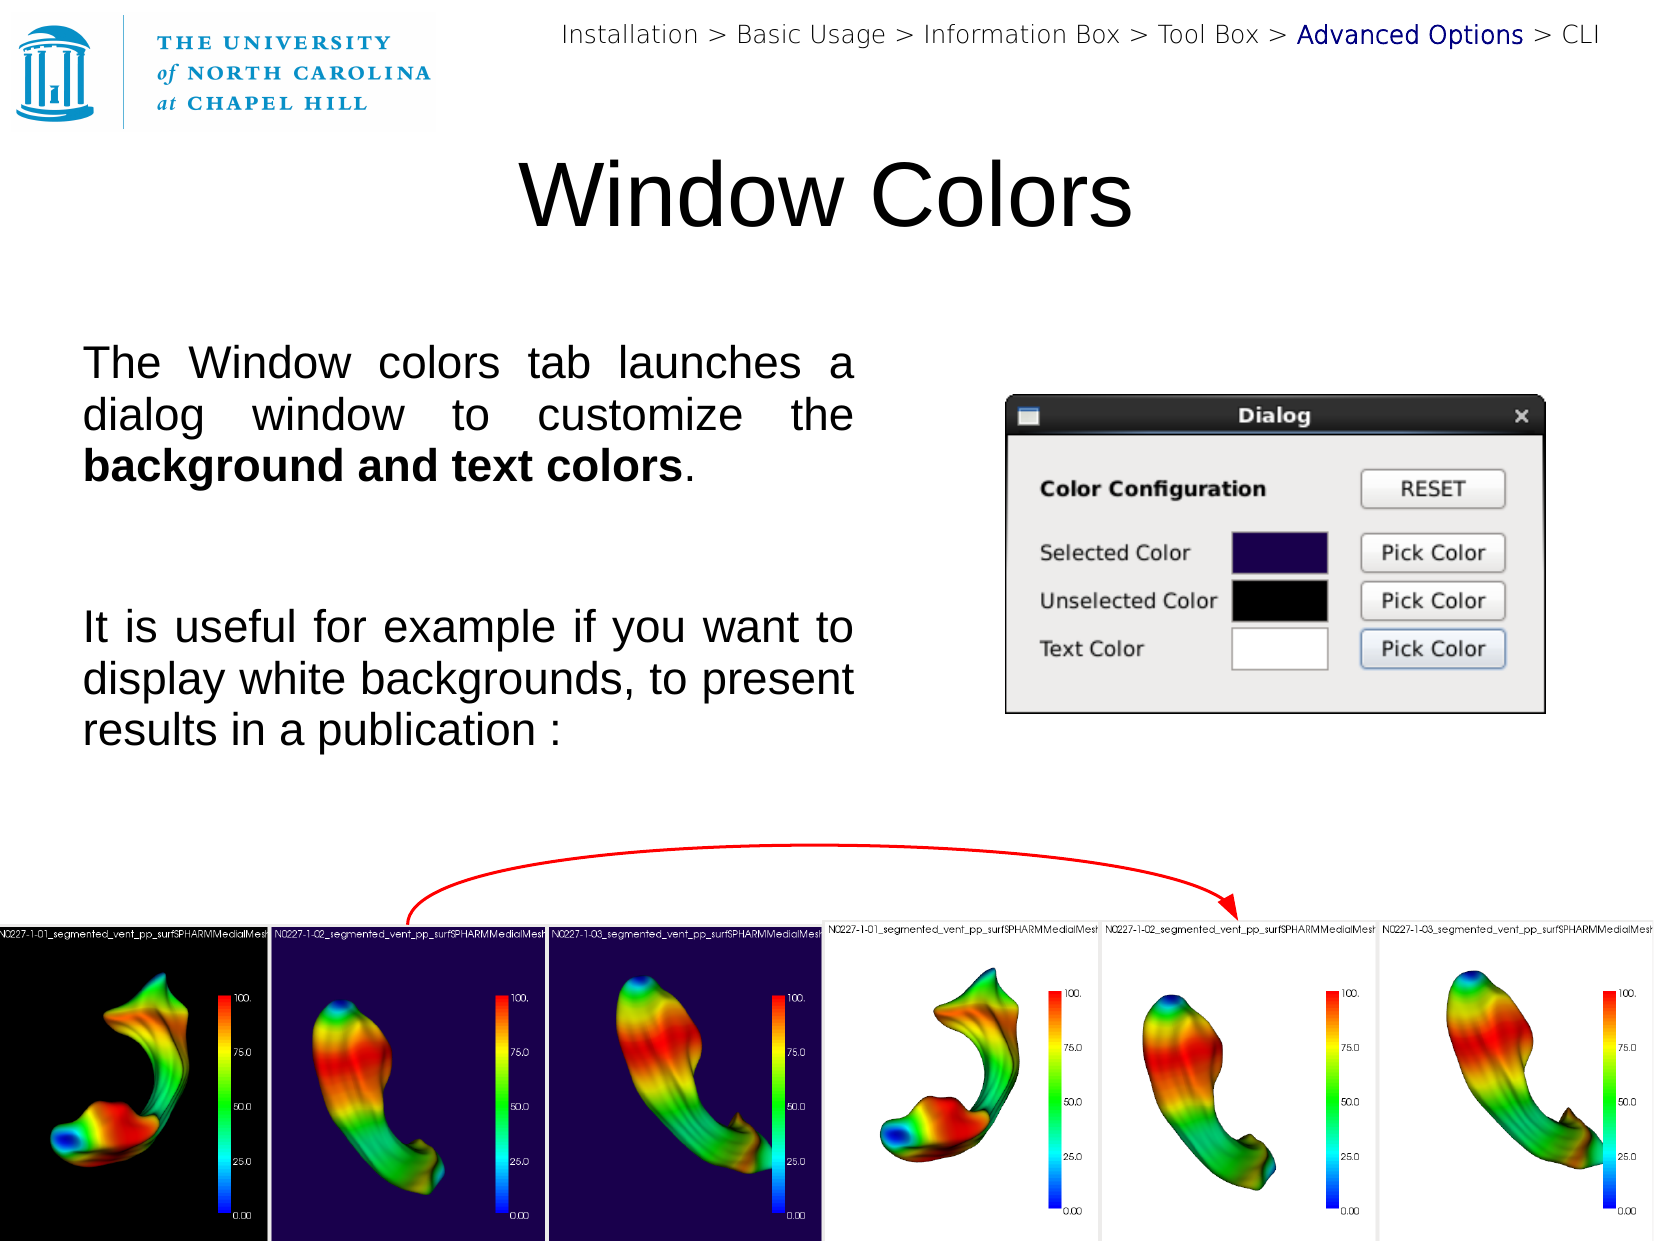

Installation > Basic Usage > Information Box > Tool Box > Advanced Options > CLI
# Window Colors
The Window colors tab launches a dialog window to customize the background and text colors.
It is useful for example if you want to display white backgrounds, to present results in a publication :
38